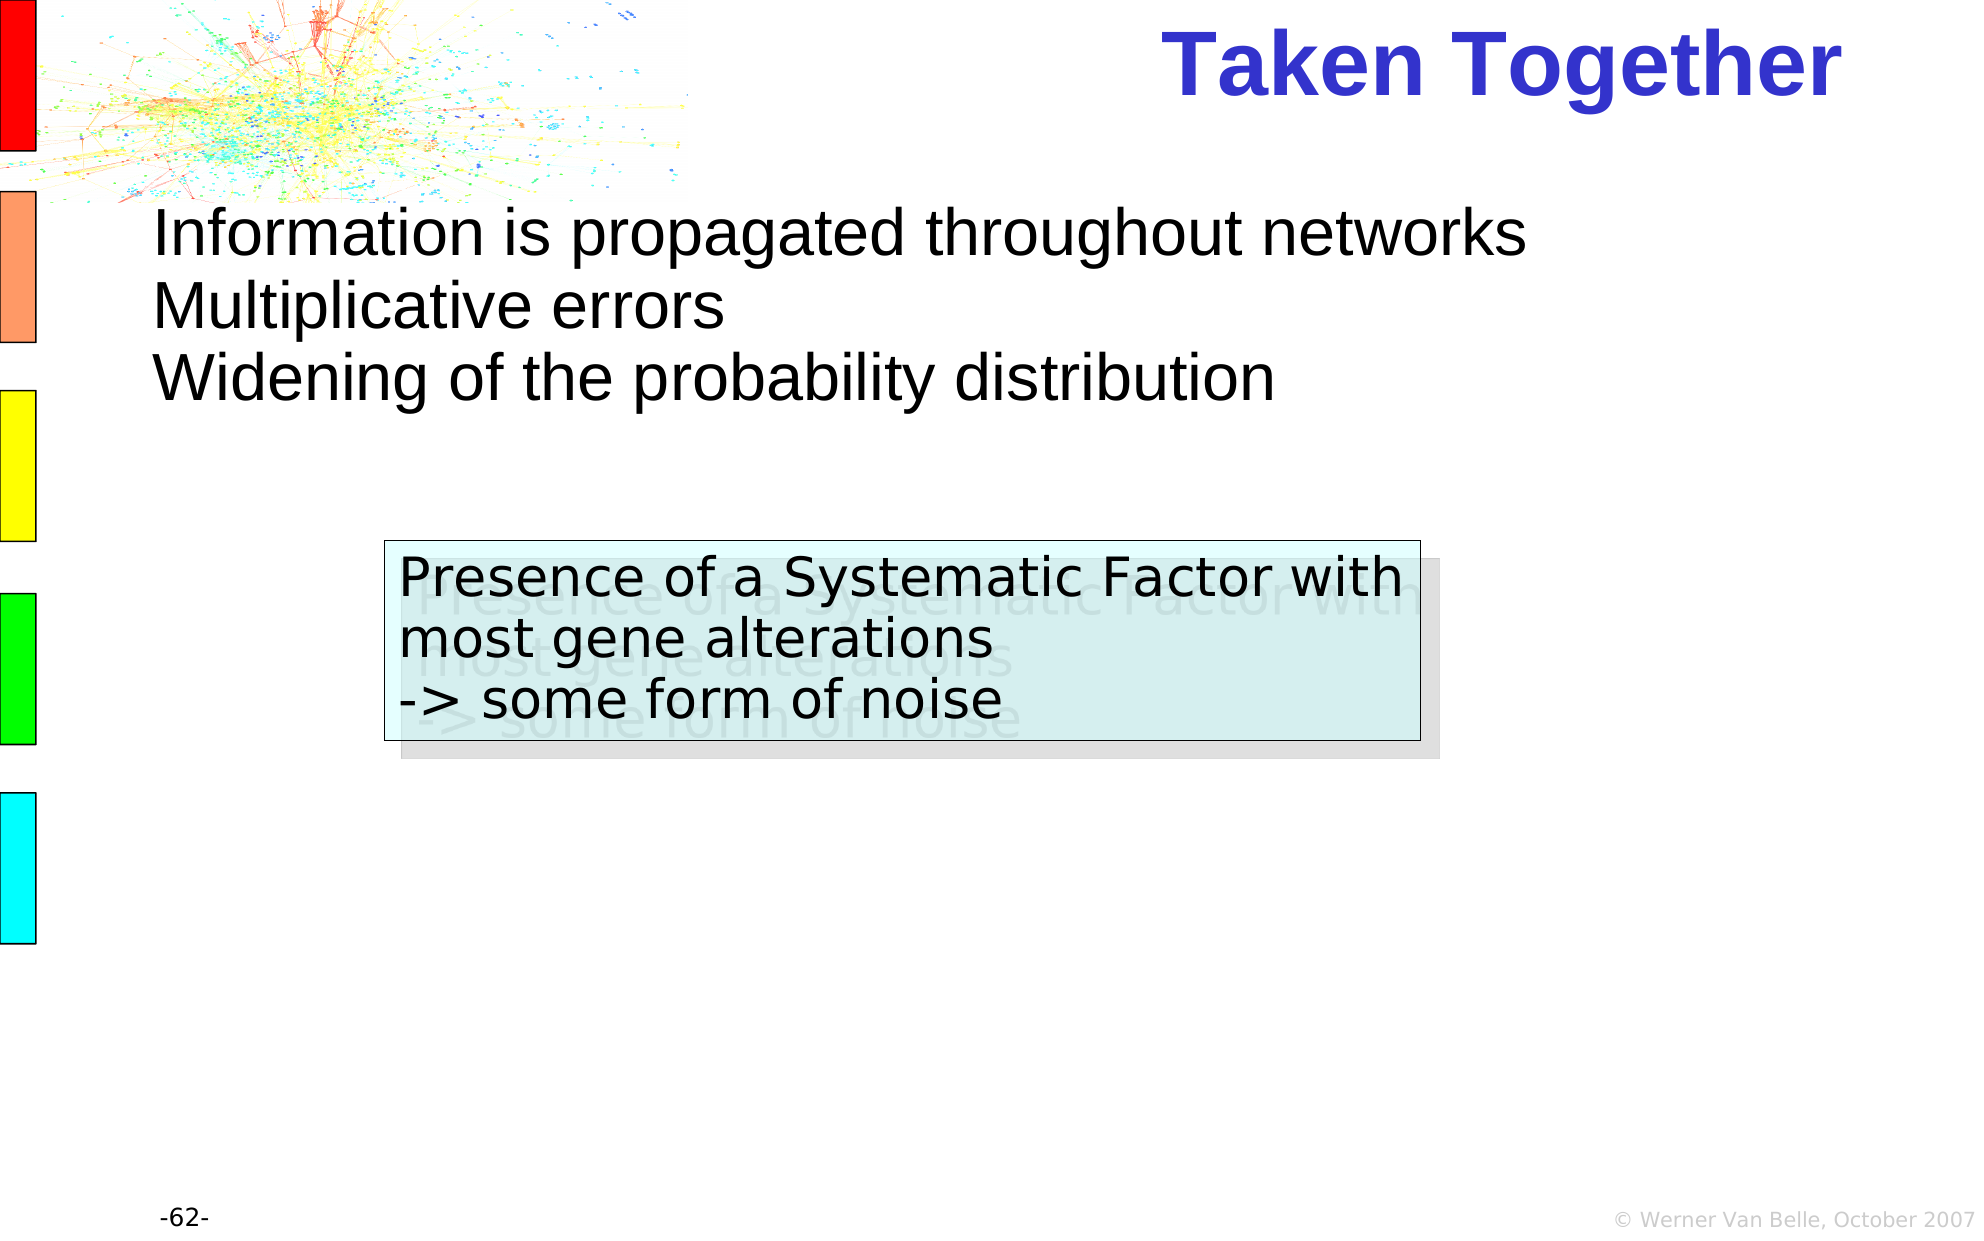

# Taken Together
Information is propagated throughout networks
Multiplicative errors
Widening of the probability distribution
Presence of a Systematic Factor with
most gene alterations
-> some form of noise